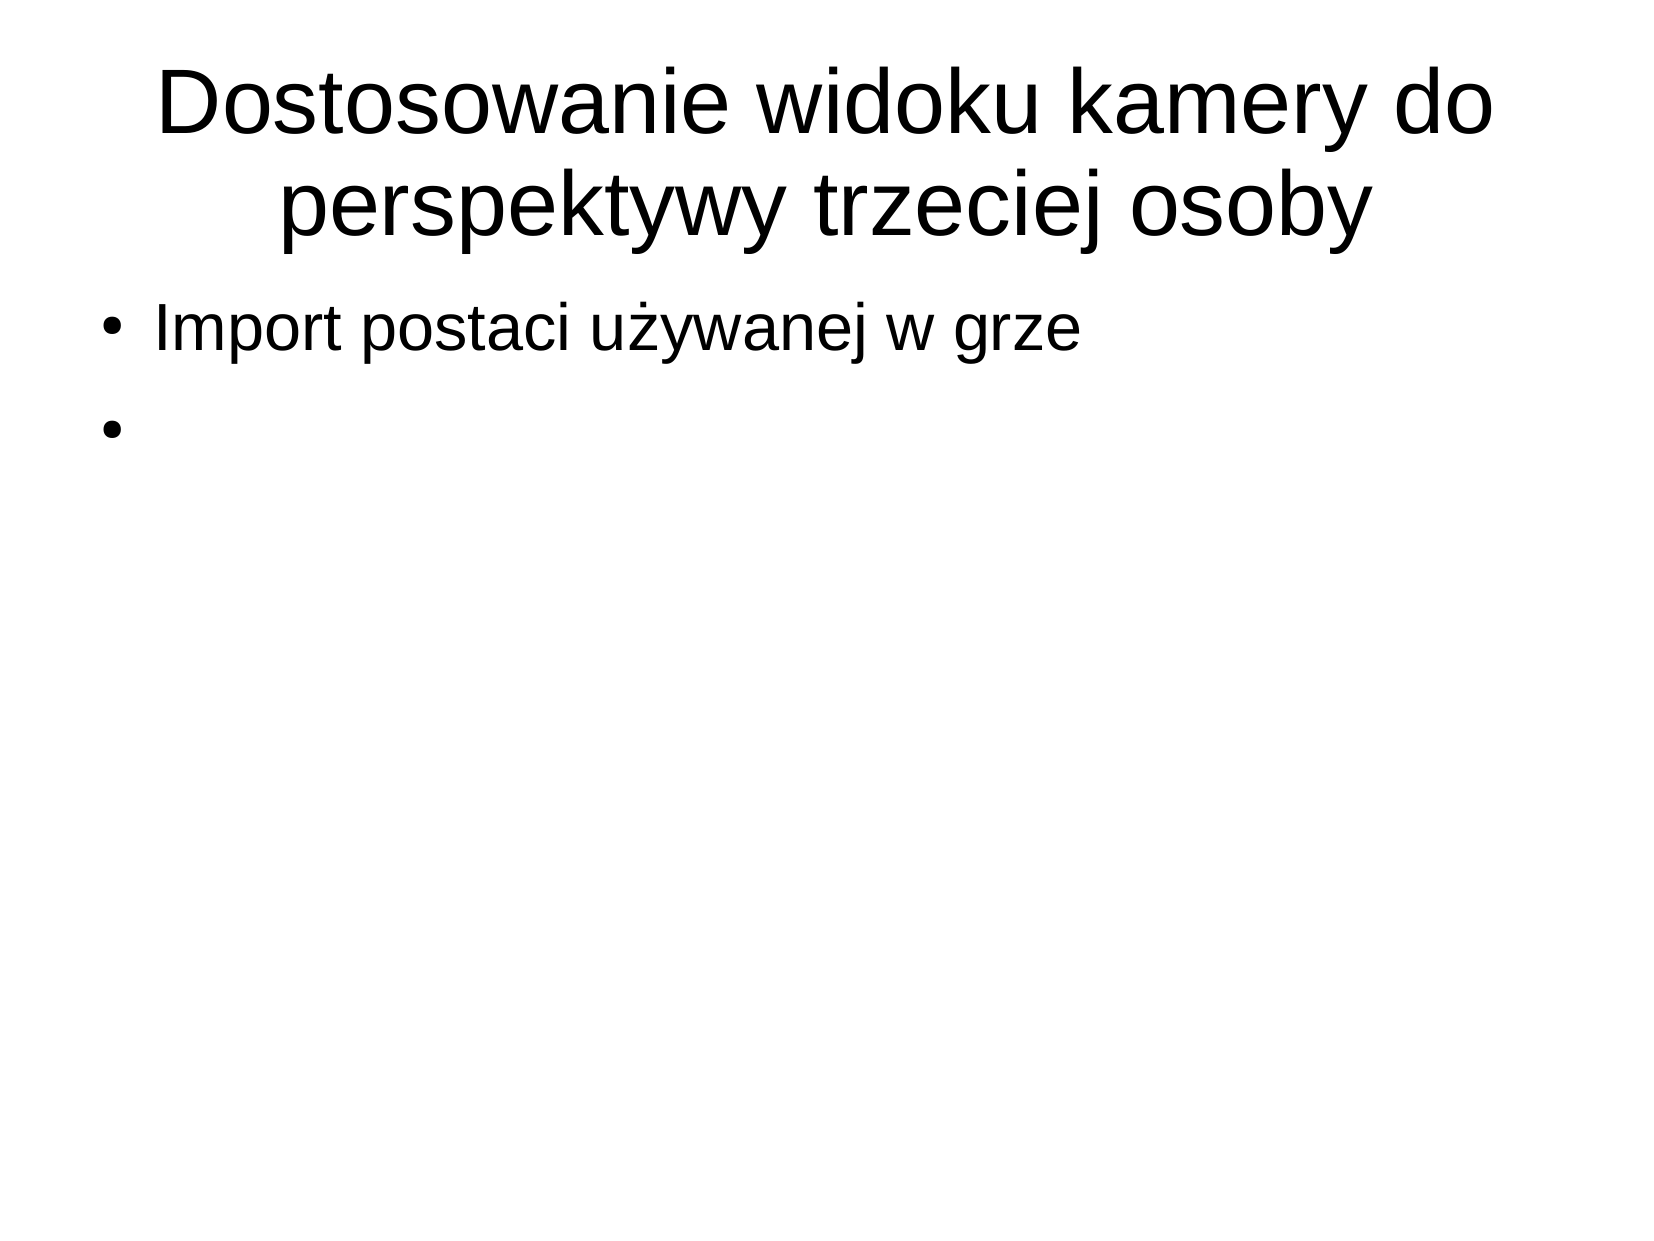

# Dostosowanie widoku kamery do perspektywy trzeciej osoby
Import postaci używanej w grze